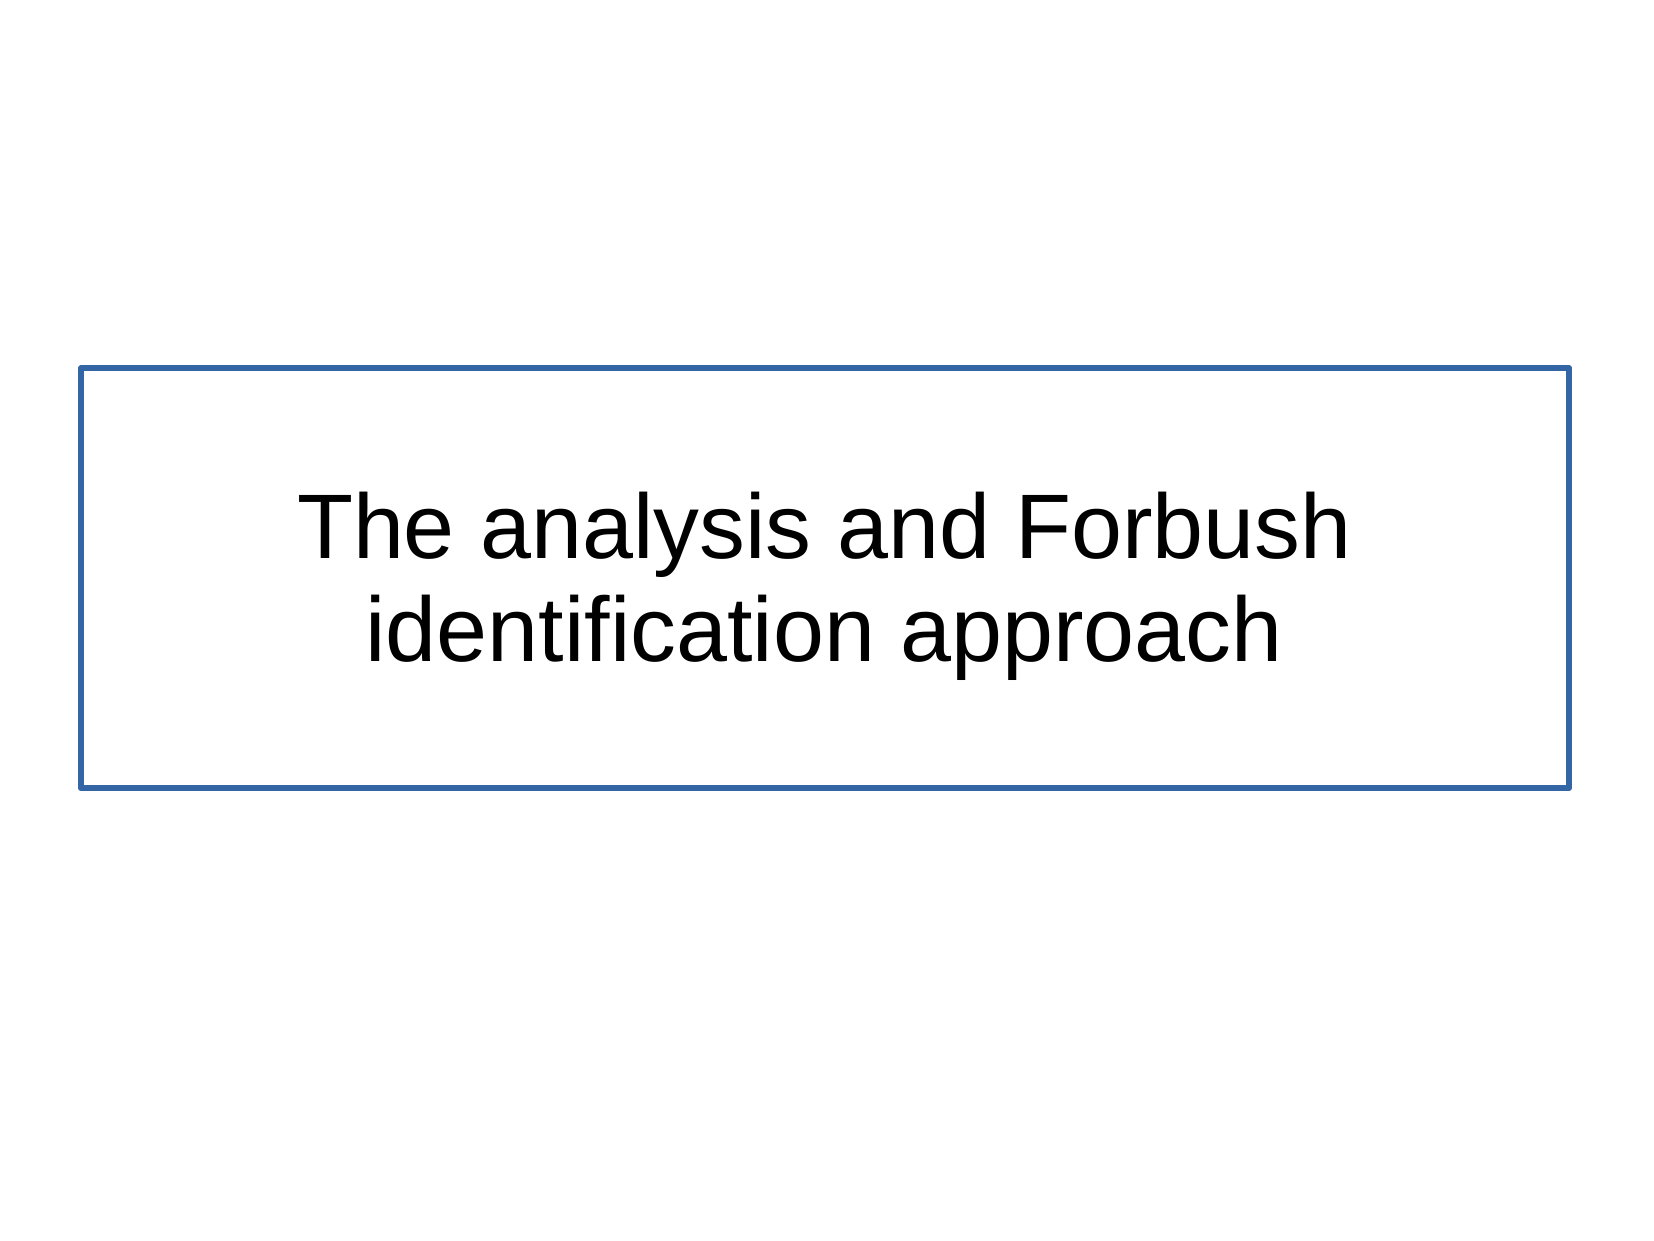

# The analysis and Forbush identification approach